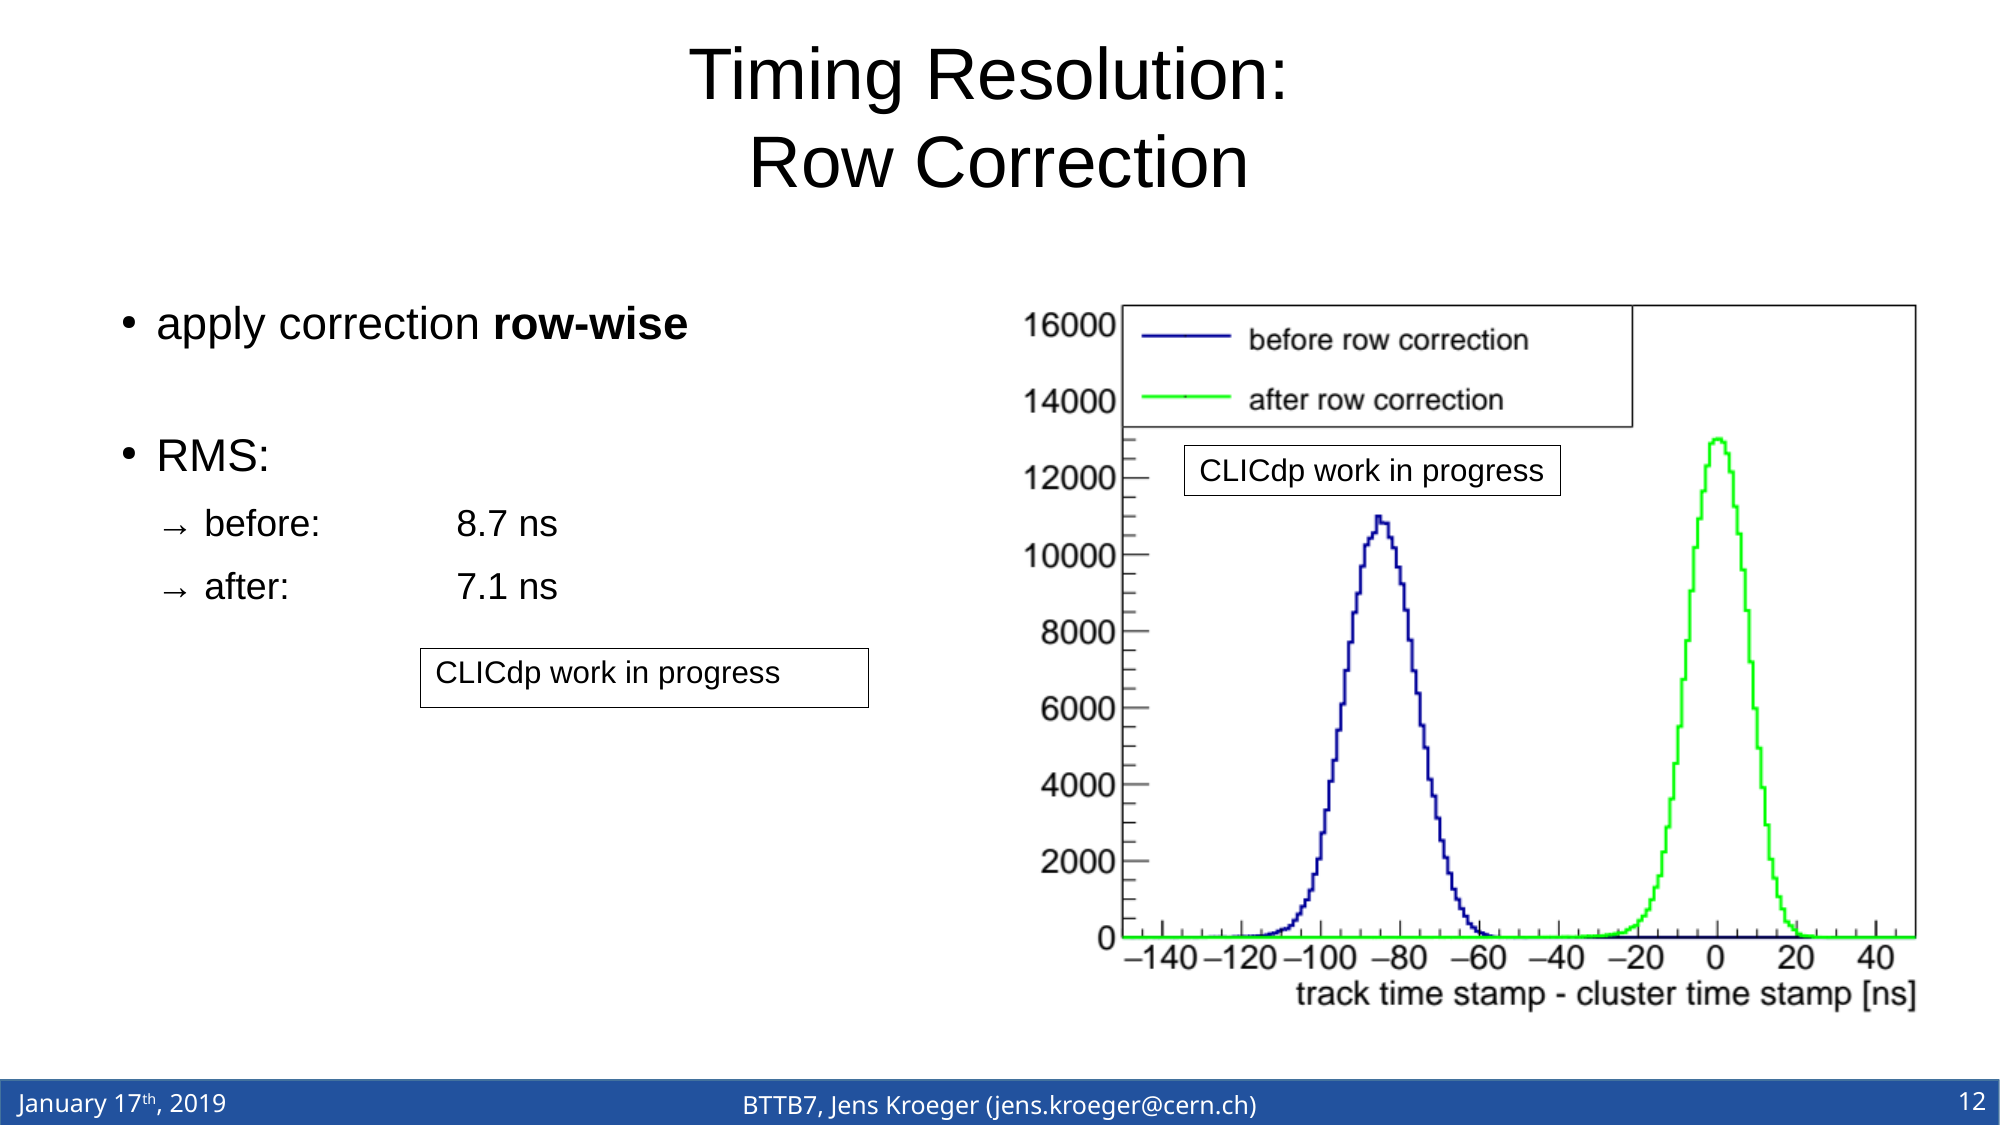

# Timing Resolution: Row Correction
apply correction row-wise
RMS:
→ before:		8.7 ns
→ after:			7.1 ns
CLICdp work in progress
CLICdp work in progress
12
November 28th, 2018
BTTB7, Jens Kroeger (jens.kroeger@cern.ch)